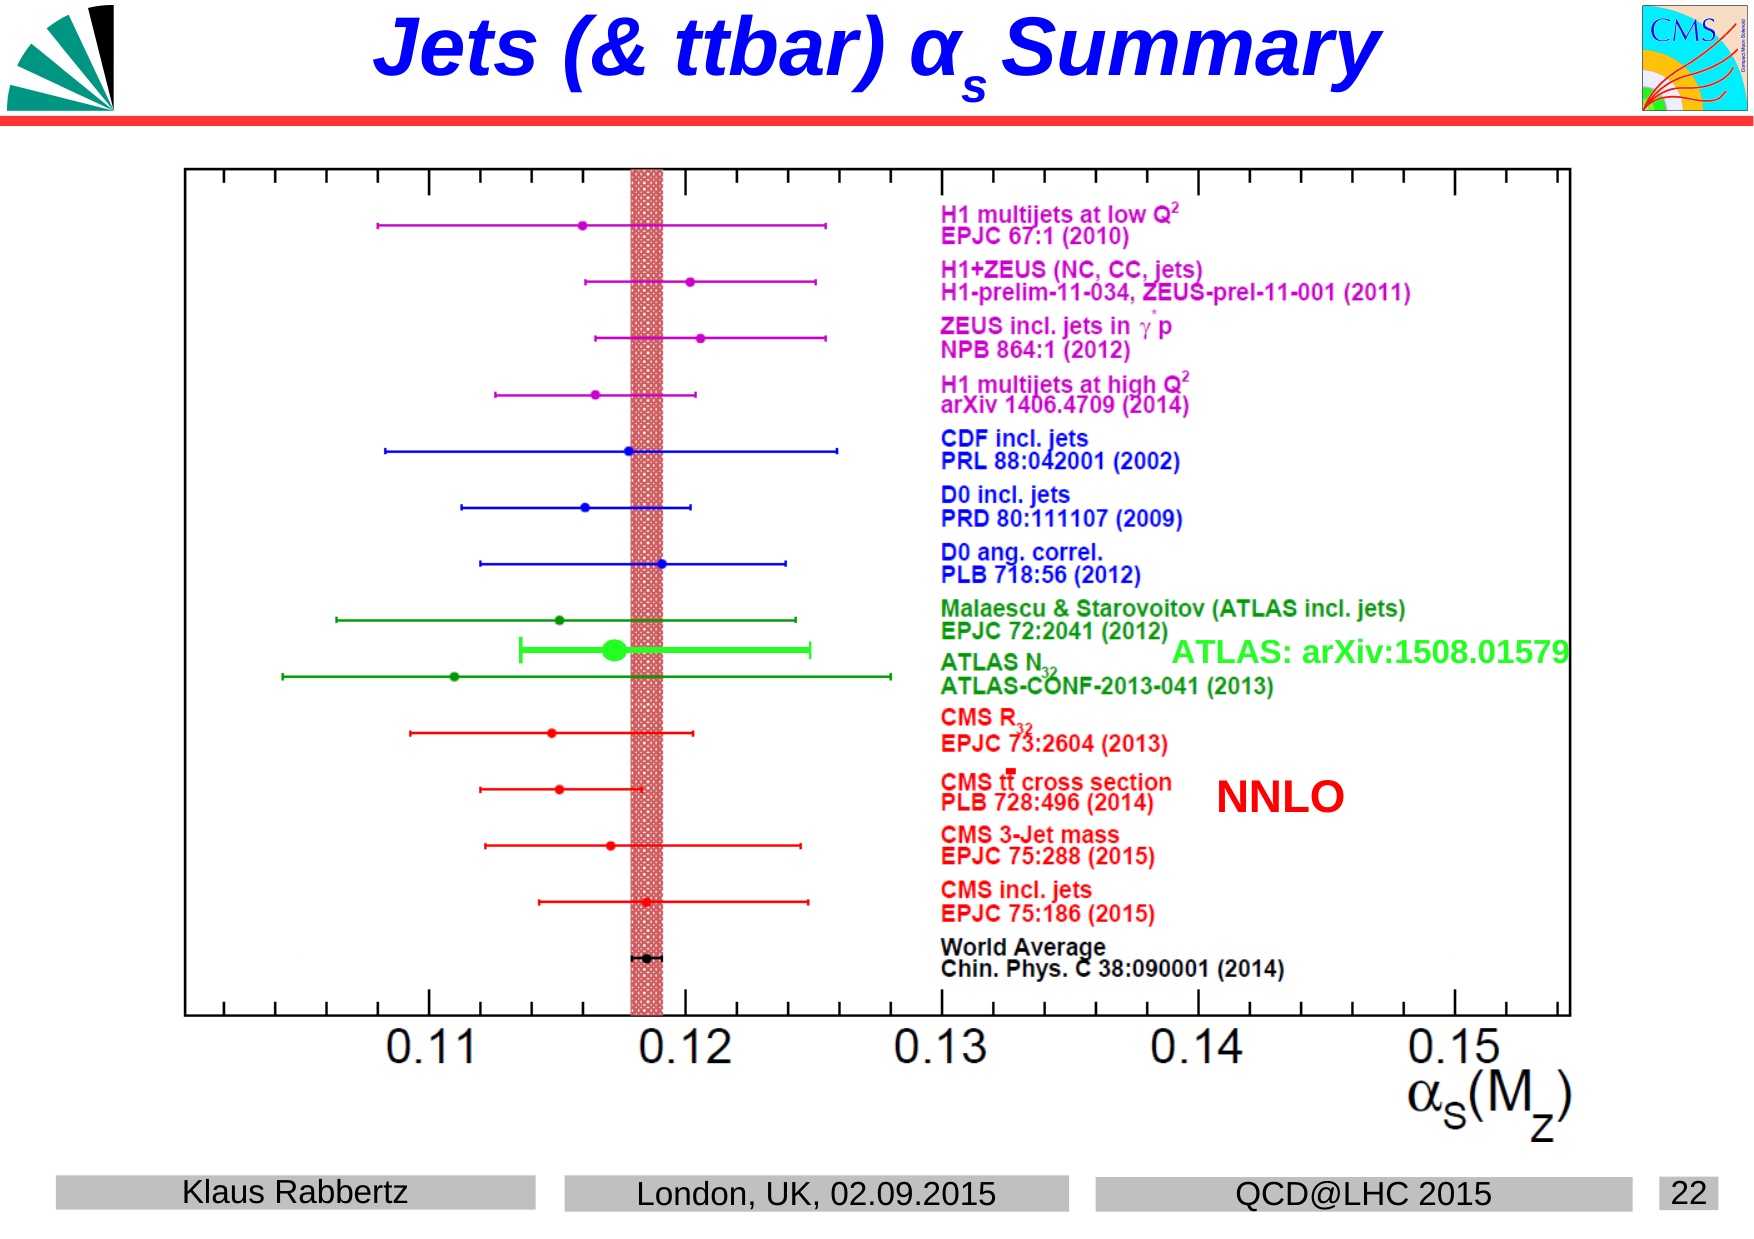

# Jets (& ttbar) αs Summary
ATLAS: arXiv:1508.01579
NNLO